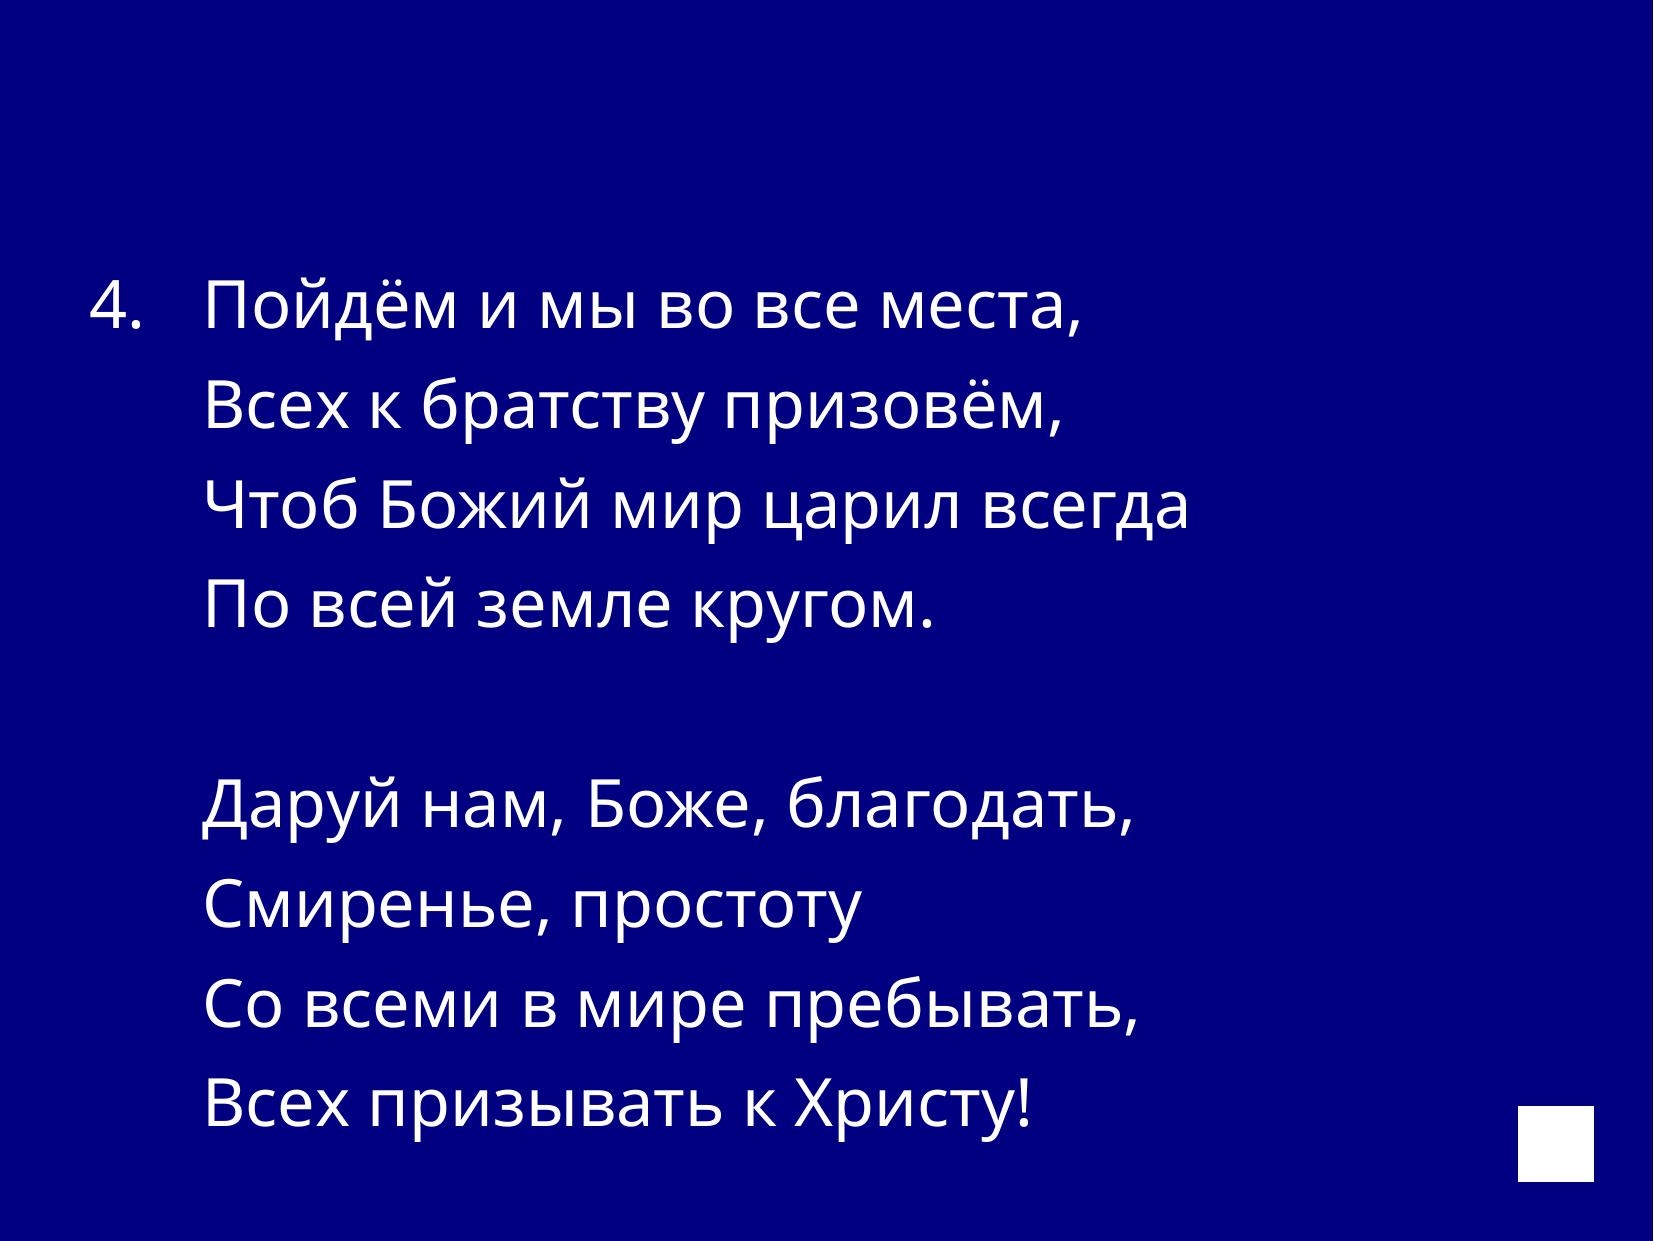

4.	Пойдём и мы во все места,
	Всех к братству призовём,
	Чтоб Божий мир царил всегда
	По всей земле кругом.
	Даруй нам, Боже, благодать,
	Смиренье, простоту
	Со всеми в мире пребывать,
	Всех призывать к Христу!